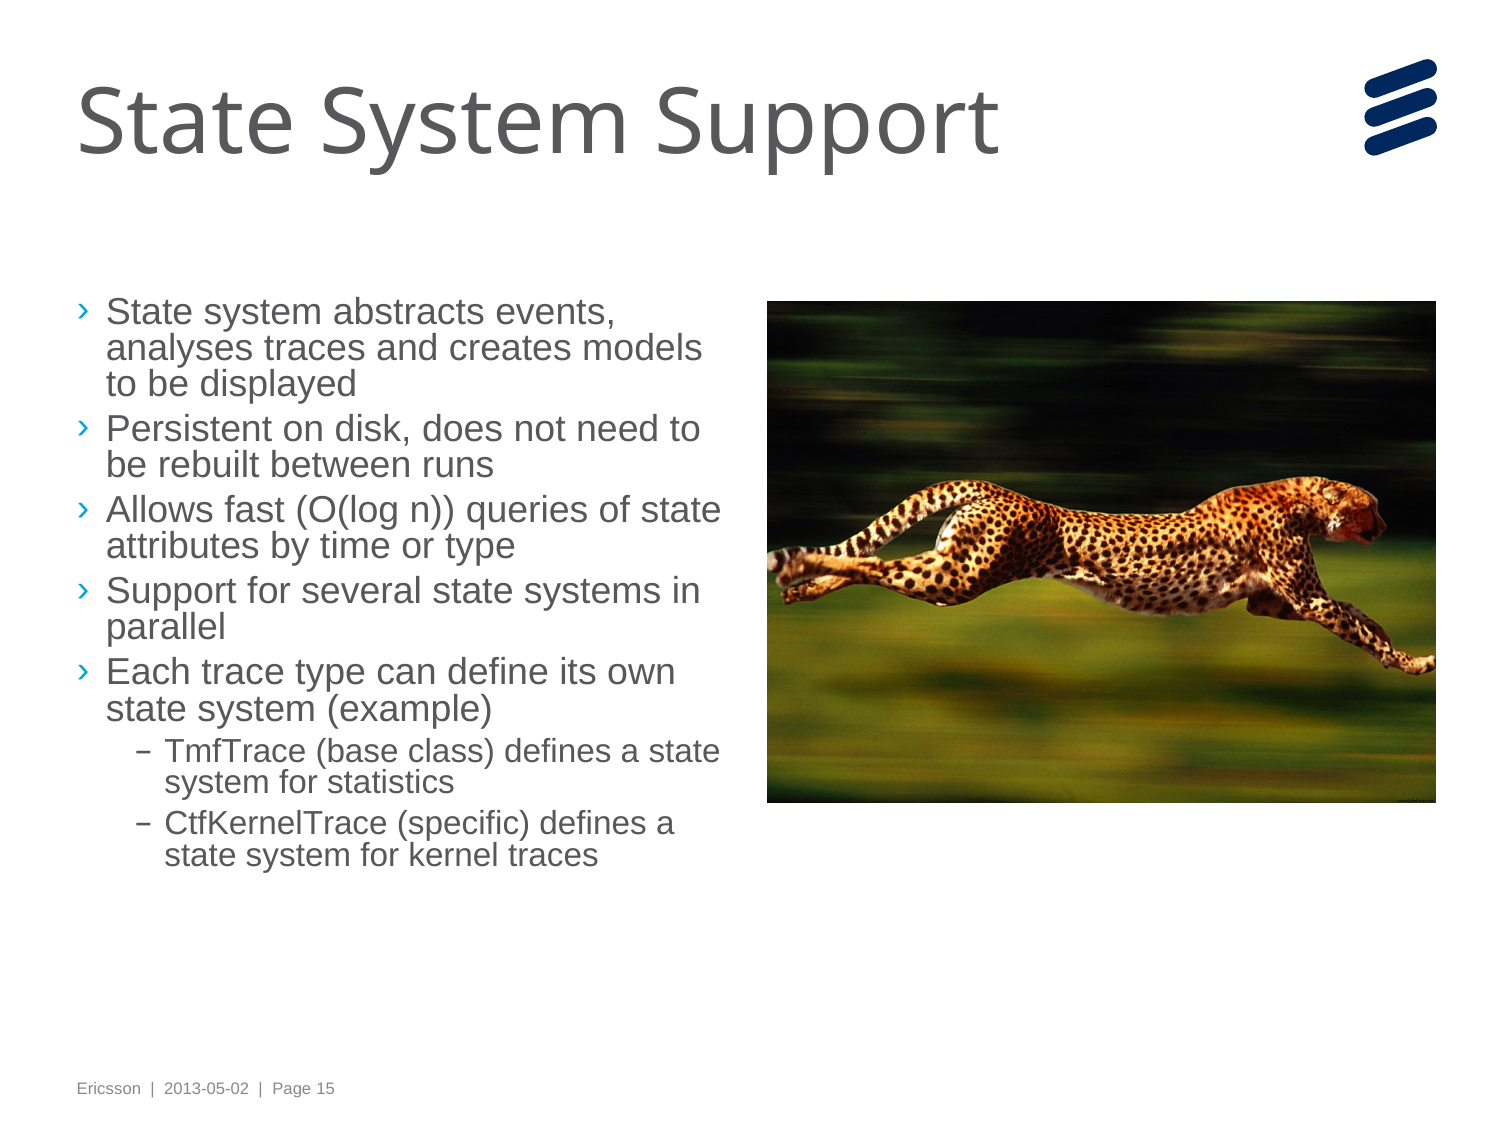

# State System Support
State system abstracts events, analyses traces and creates models to be displayed
Persistent on disk, does not need to be rebuilt between runs
Allows fast (O(log n)) queries of state attributes by time or type
Support for several state systems in parallel
Each trace type can define its own state system (example)
TmfTrace (base class) defines a state system for statistics
CtfKernelTrace (specific) defines a state system for kernel traces